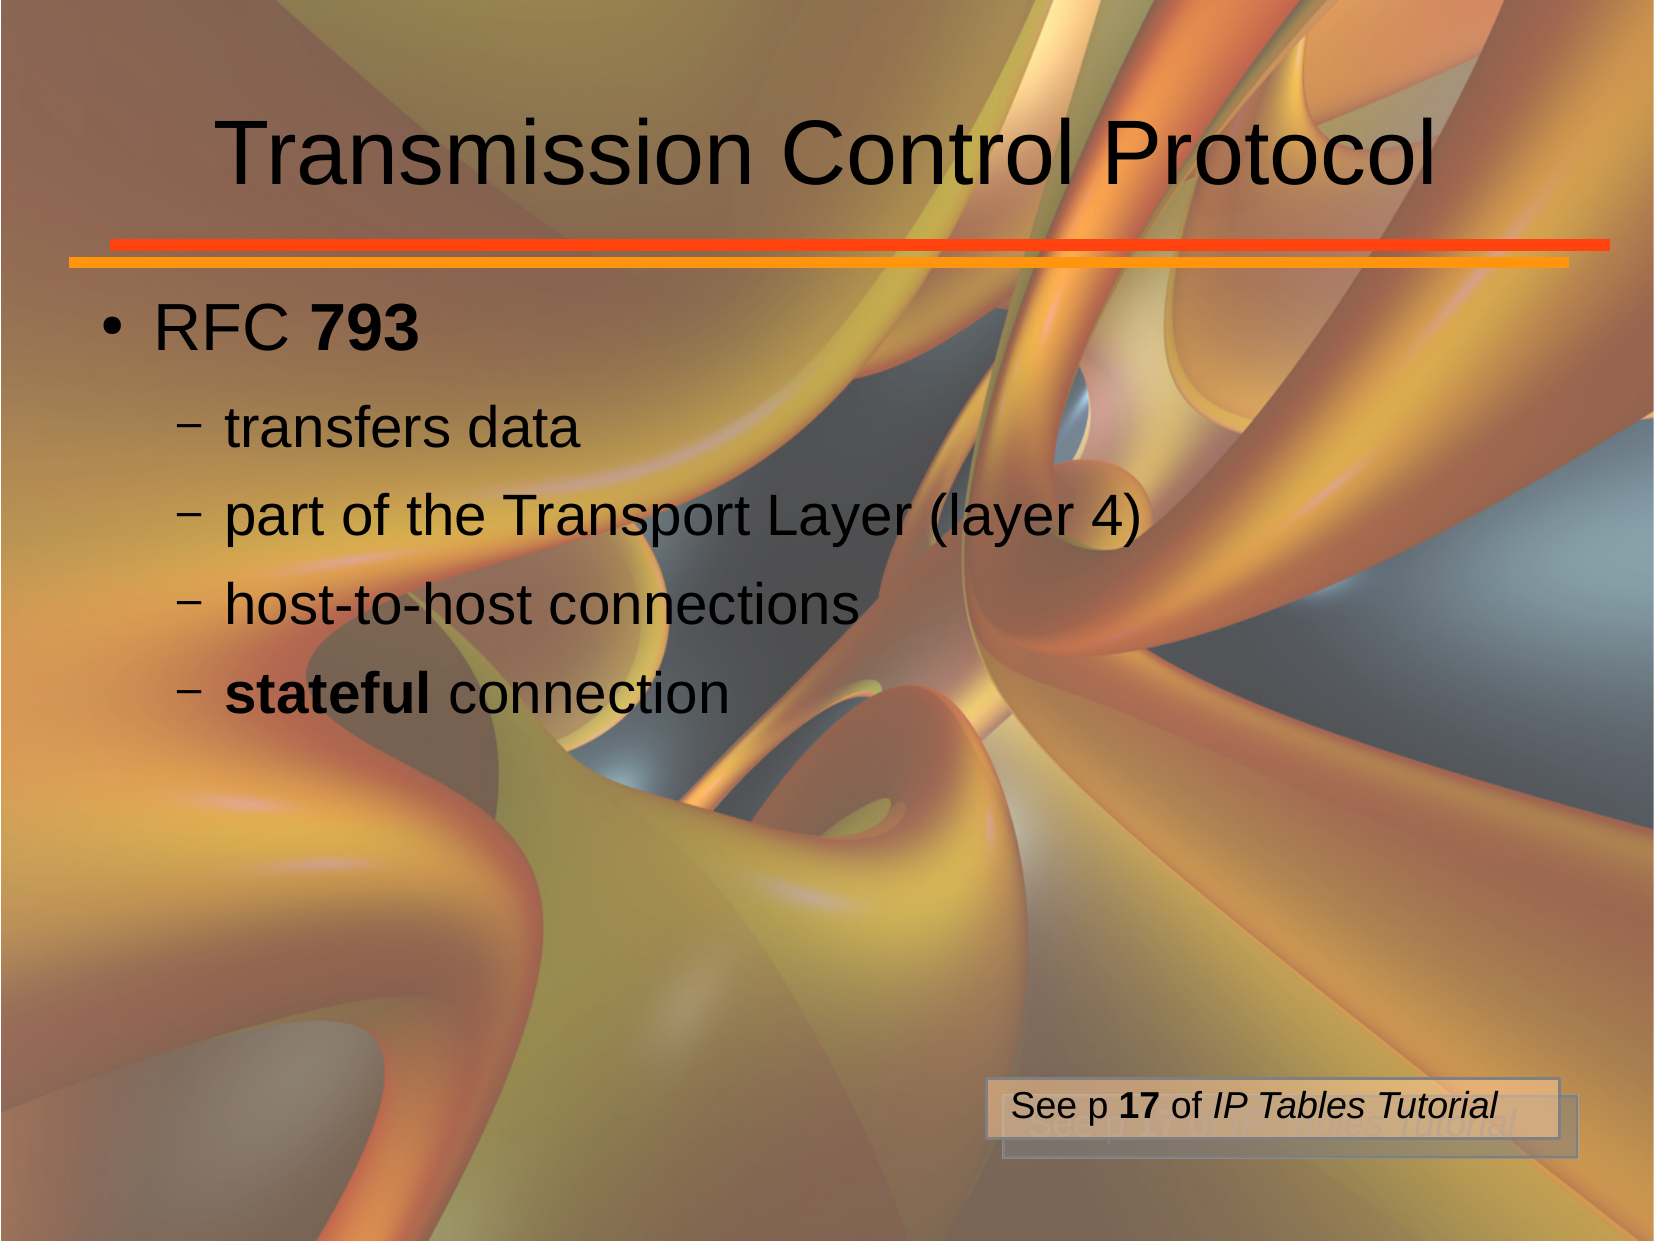

# Transmission Control Protocol
RFC 793
transfers data
part of the Transport Layer (layer 4)
host-to-host connections
stateful connection
 See p 17 of IP Tables Tutorial